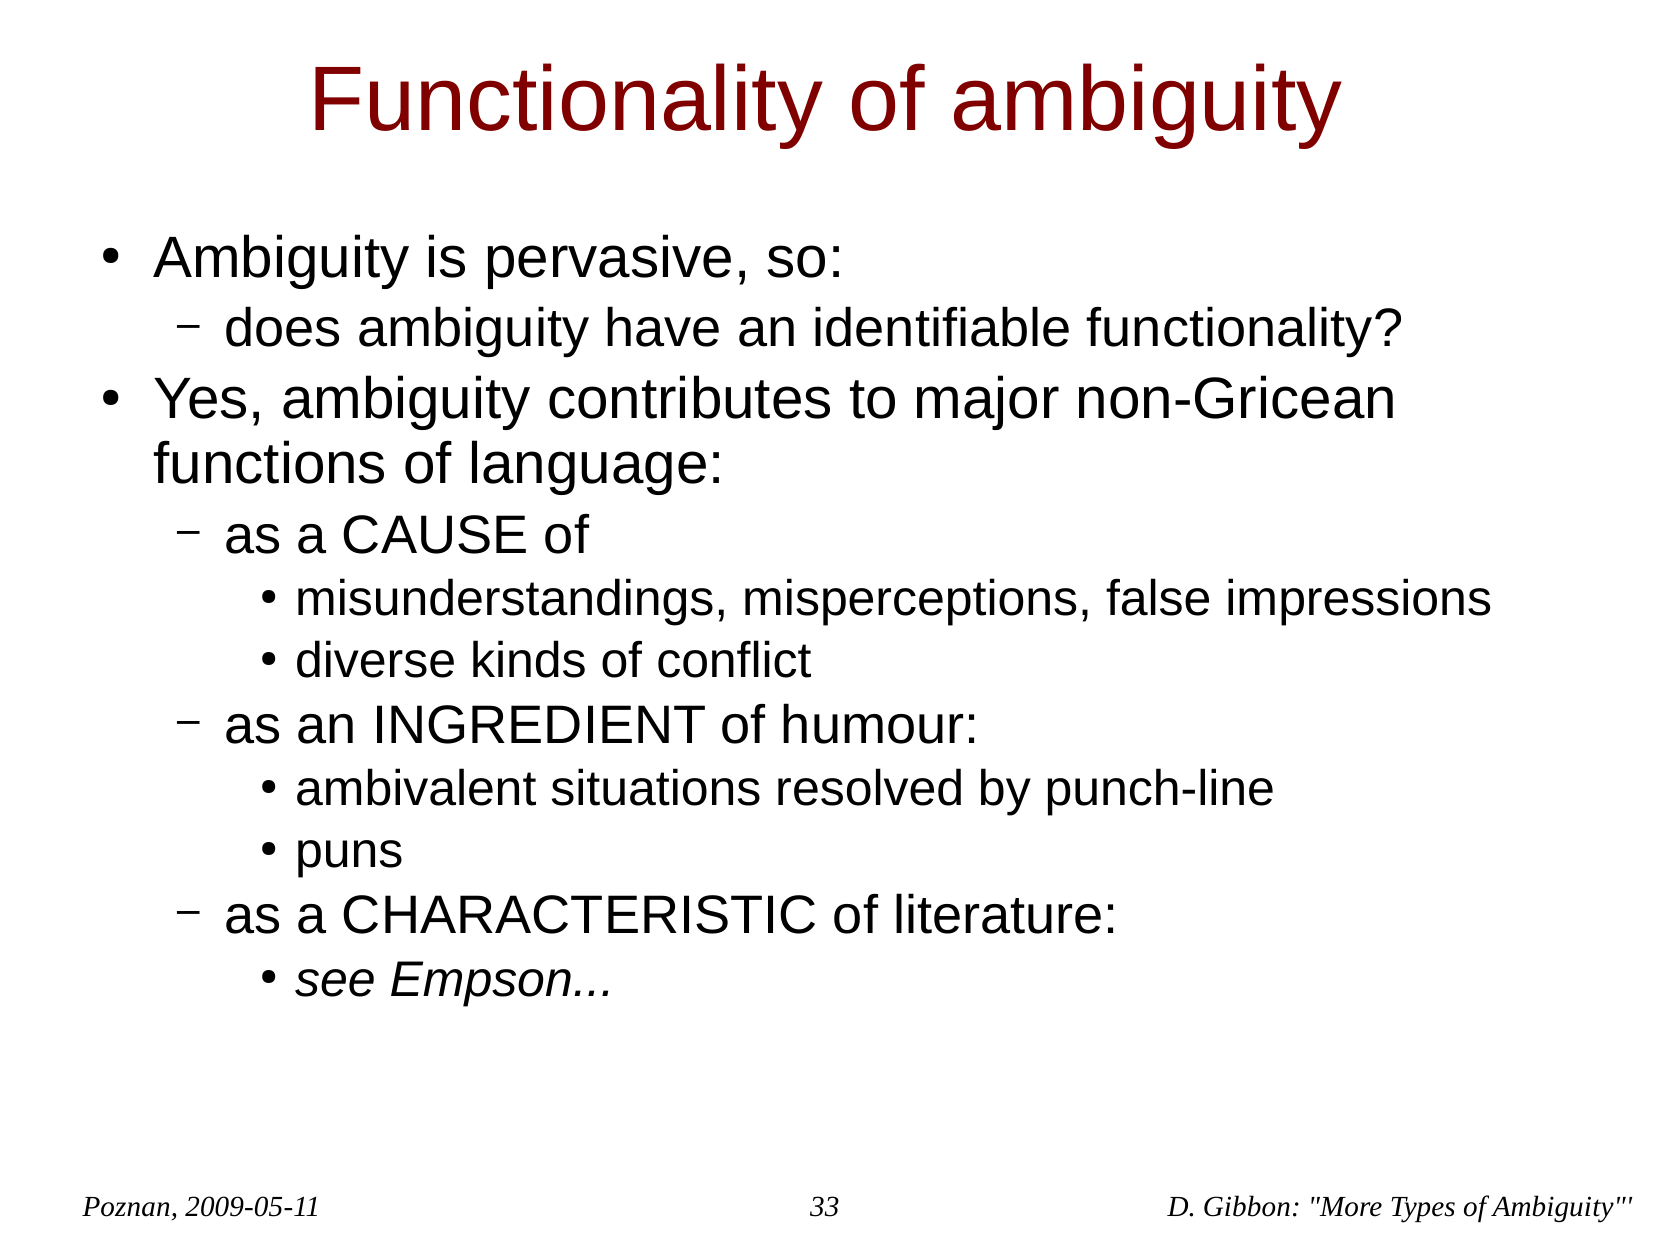

# Functionality of ambiguity
Ambiguity is pervasive, so:
does ambiguity have an identifiable functionality?
Yes, ambiguity contributes to major non-Gricean functions of language:
as a CAUSE of
misunderstandings, misperceptions, false impressions
diverse kinds of conflict
as an INGREDIENT of humour:
ambivalent situations resolved by punch-line
puns
as a CHARACTERISTIC of literature:
see Empson...
Poznan, 2009-05-11
33
D. Gibbon: "More Types of Ambiguity"'